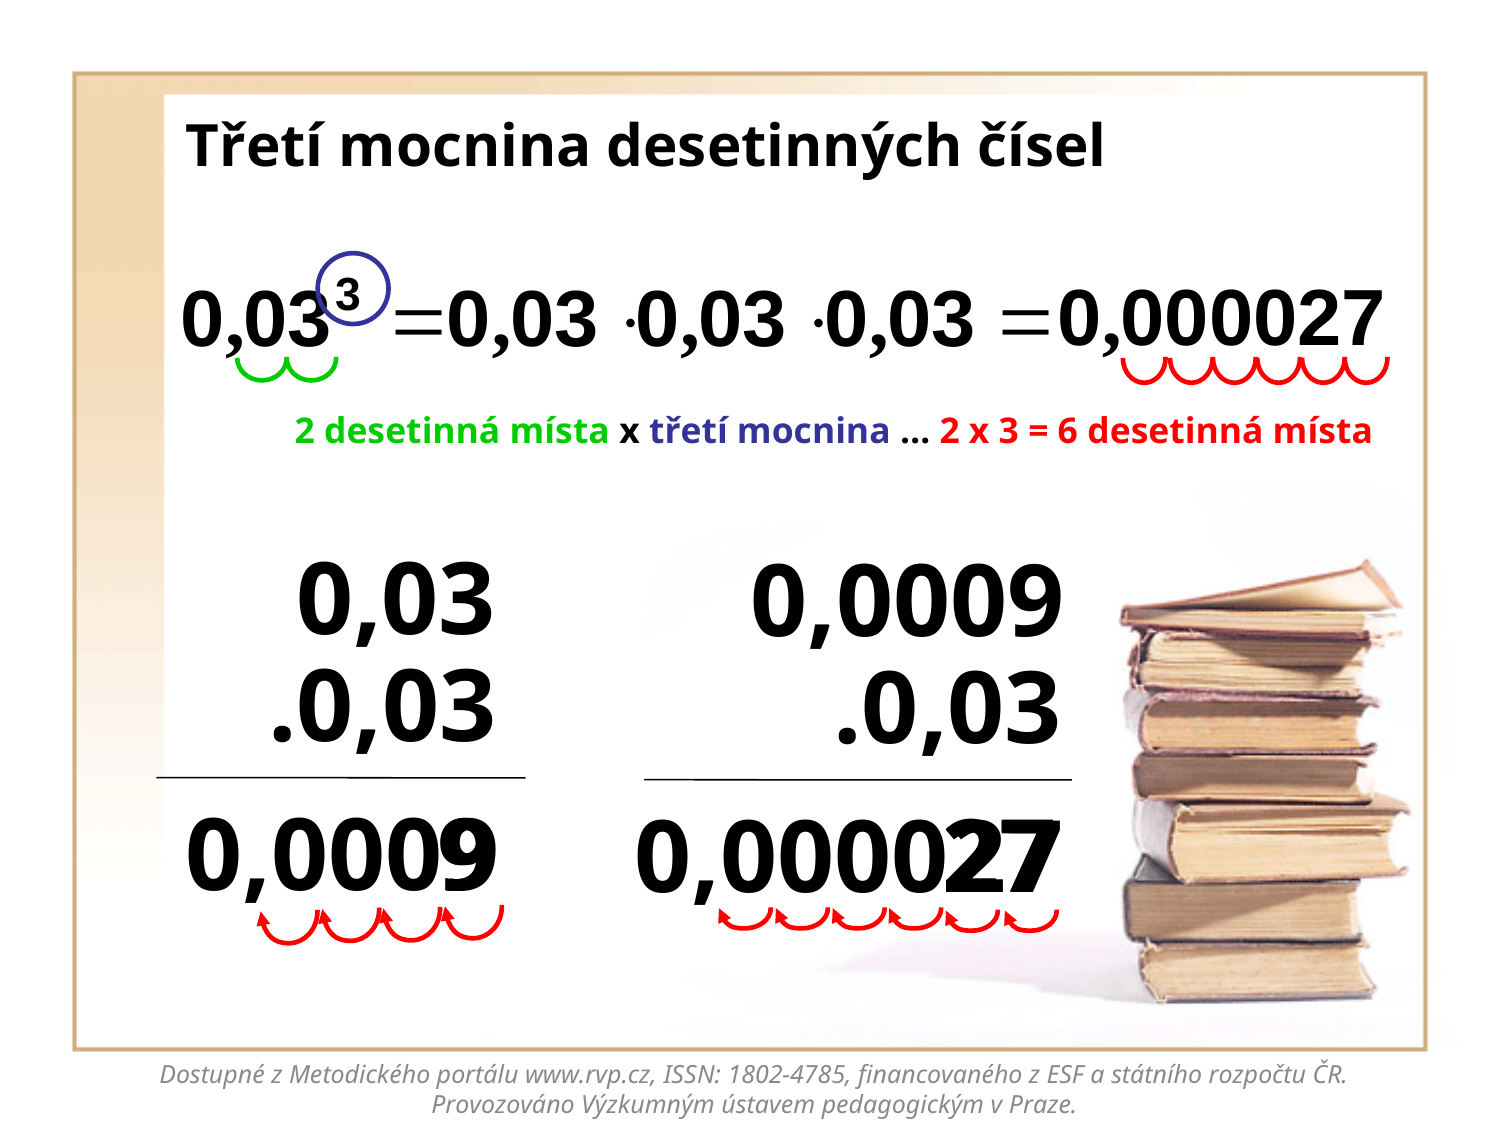

Třetí mocnina desetinných čísel
2 desetinná místa x třetí mocnina … 2 x 3 = 6 desetinná místa
0,03
0,0009
.0,03
.0,03
0,0009
9
9
27
0,000027
27